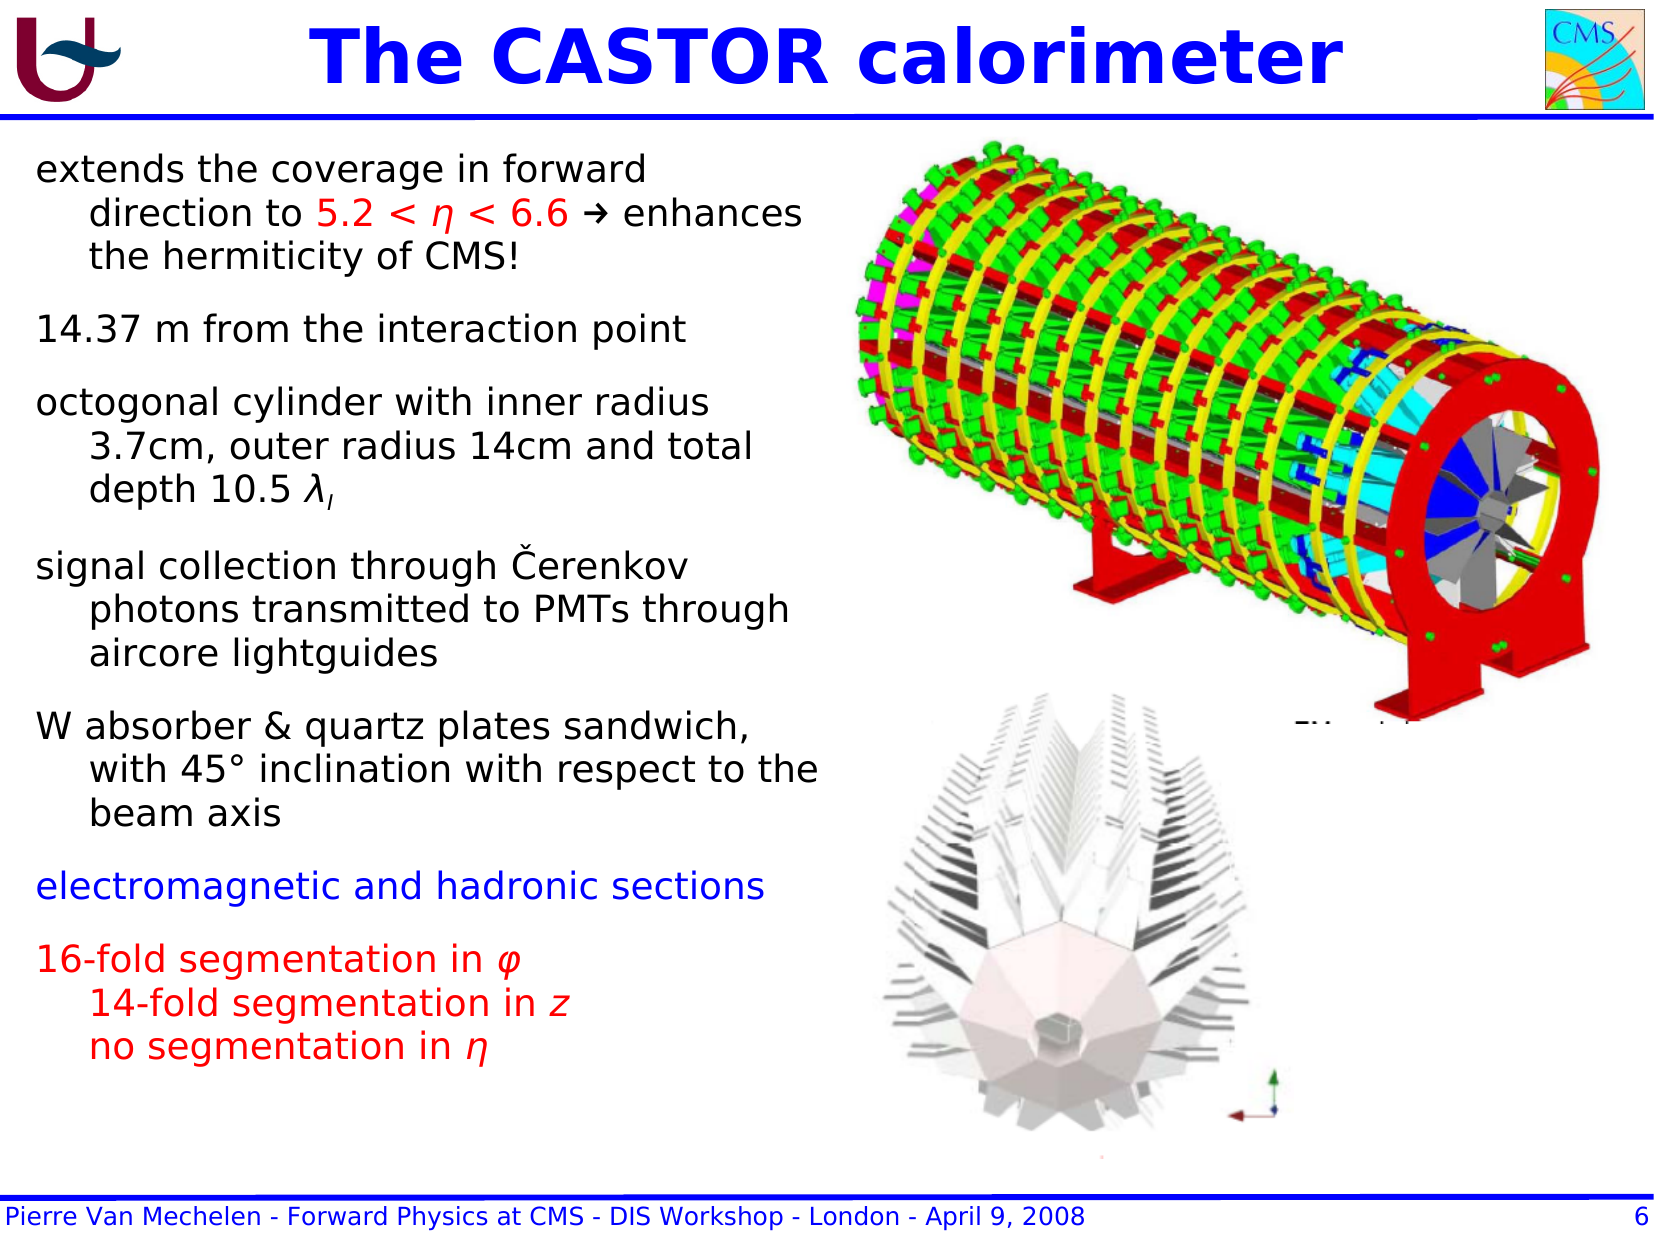

# The CASTOR calorimeter
extends the coverage in forward direction to 5.2 < η < 6.6 → enhances the hermiticity of CMS!
14.37 m from the interaction point
octogonal cylinder with inner radius 3.7cm, outer radius 14cm and total depth 10.5 λI
signal collection through Čerenkov photons transmitted to PMTs through aircore lightguides
W absorber & quartz plates sandwich, with 45° inclination with respect to the beam axis
electromagnetic and hadronic sections
16-fold segmentation in φ
14-fold segmentation in z
no segmentation in η
6
Pierre Van Mechelen - Forward Physics at CMS - DIS Workshop - London - April 9, 2008